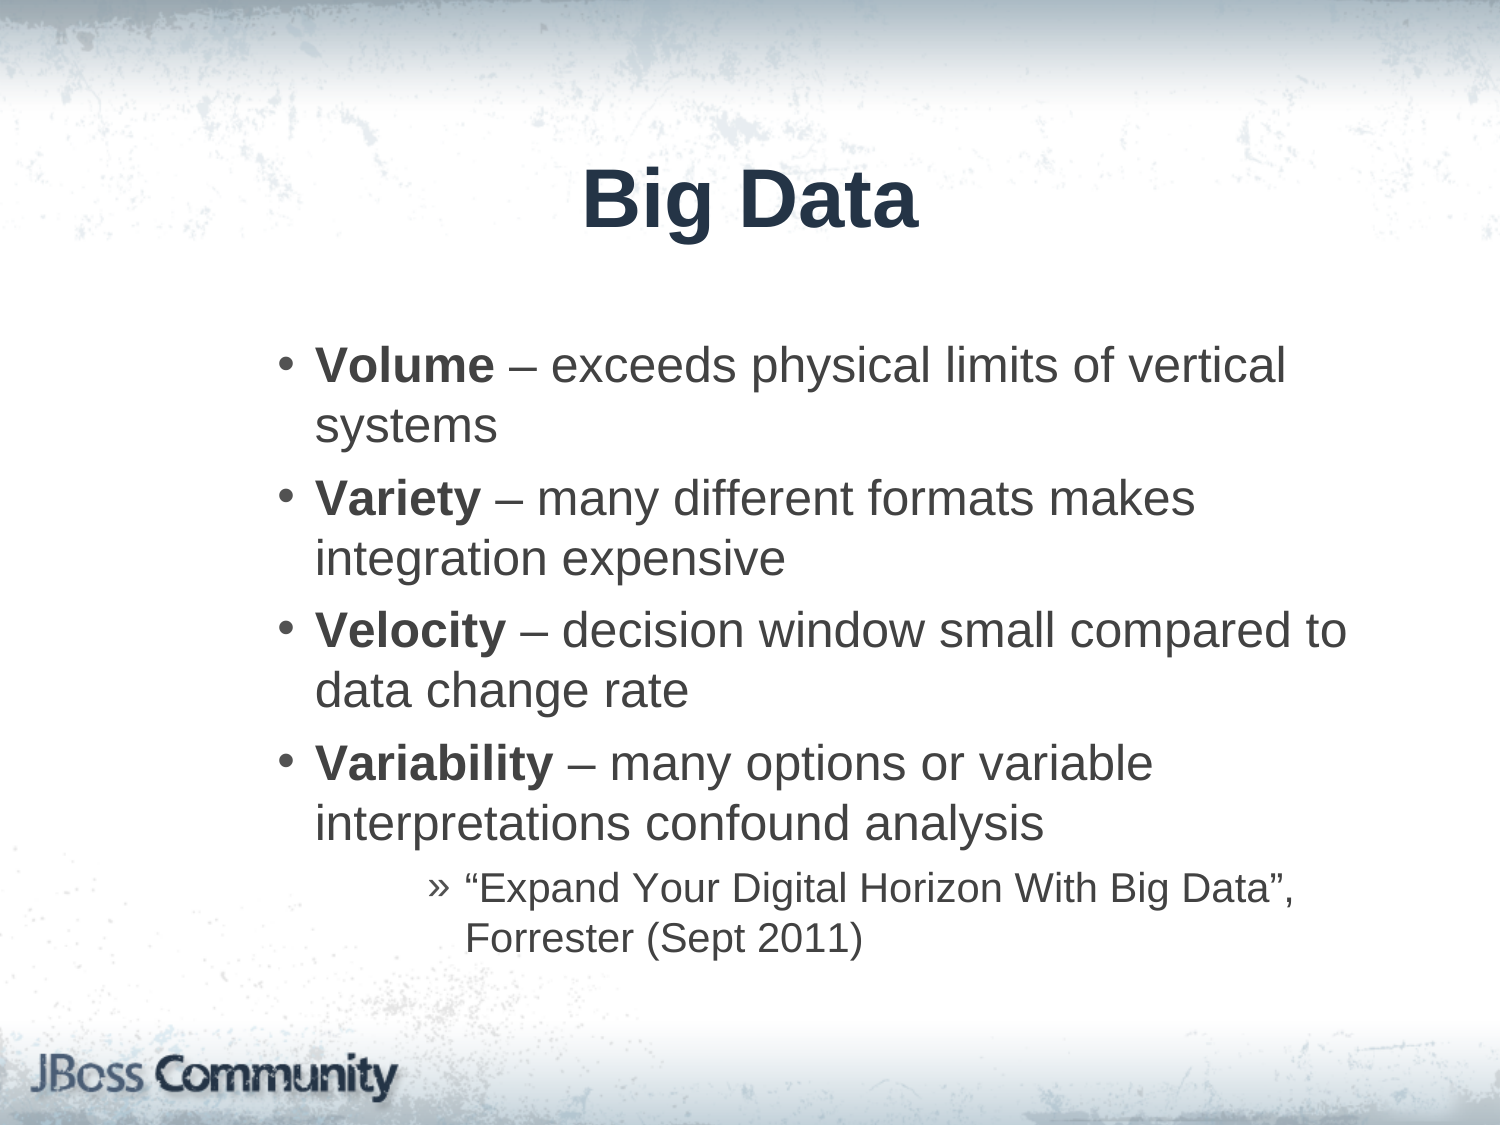

# Big Data
Volume – exceeds physical limits of vertical systems
Variety – many different formats makes integration expensive
Velocity – decision window small compared to data change rate
Variability – many options or variable interpretations confound analysis
“Expand Your Digital Horizon With Big Data”, Forrester (Sept 2011)